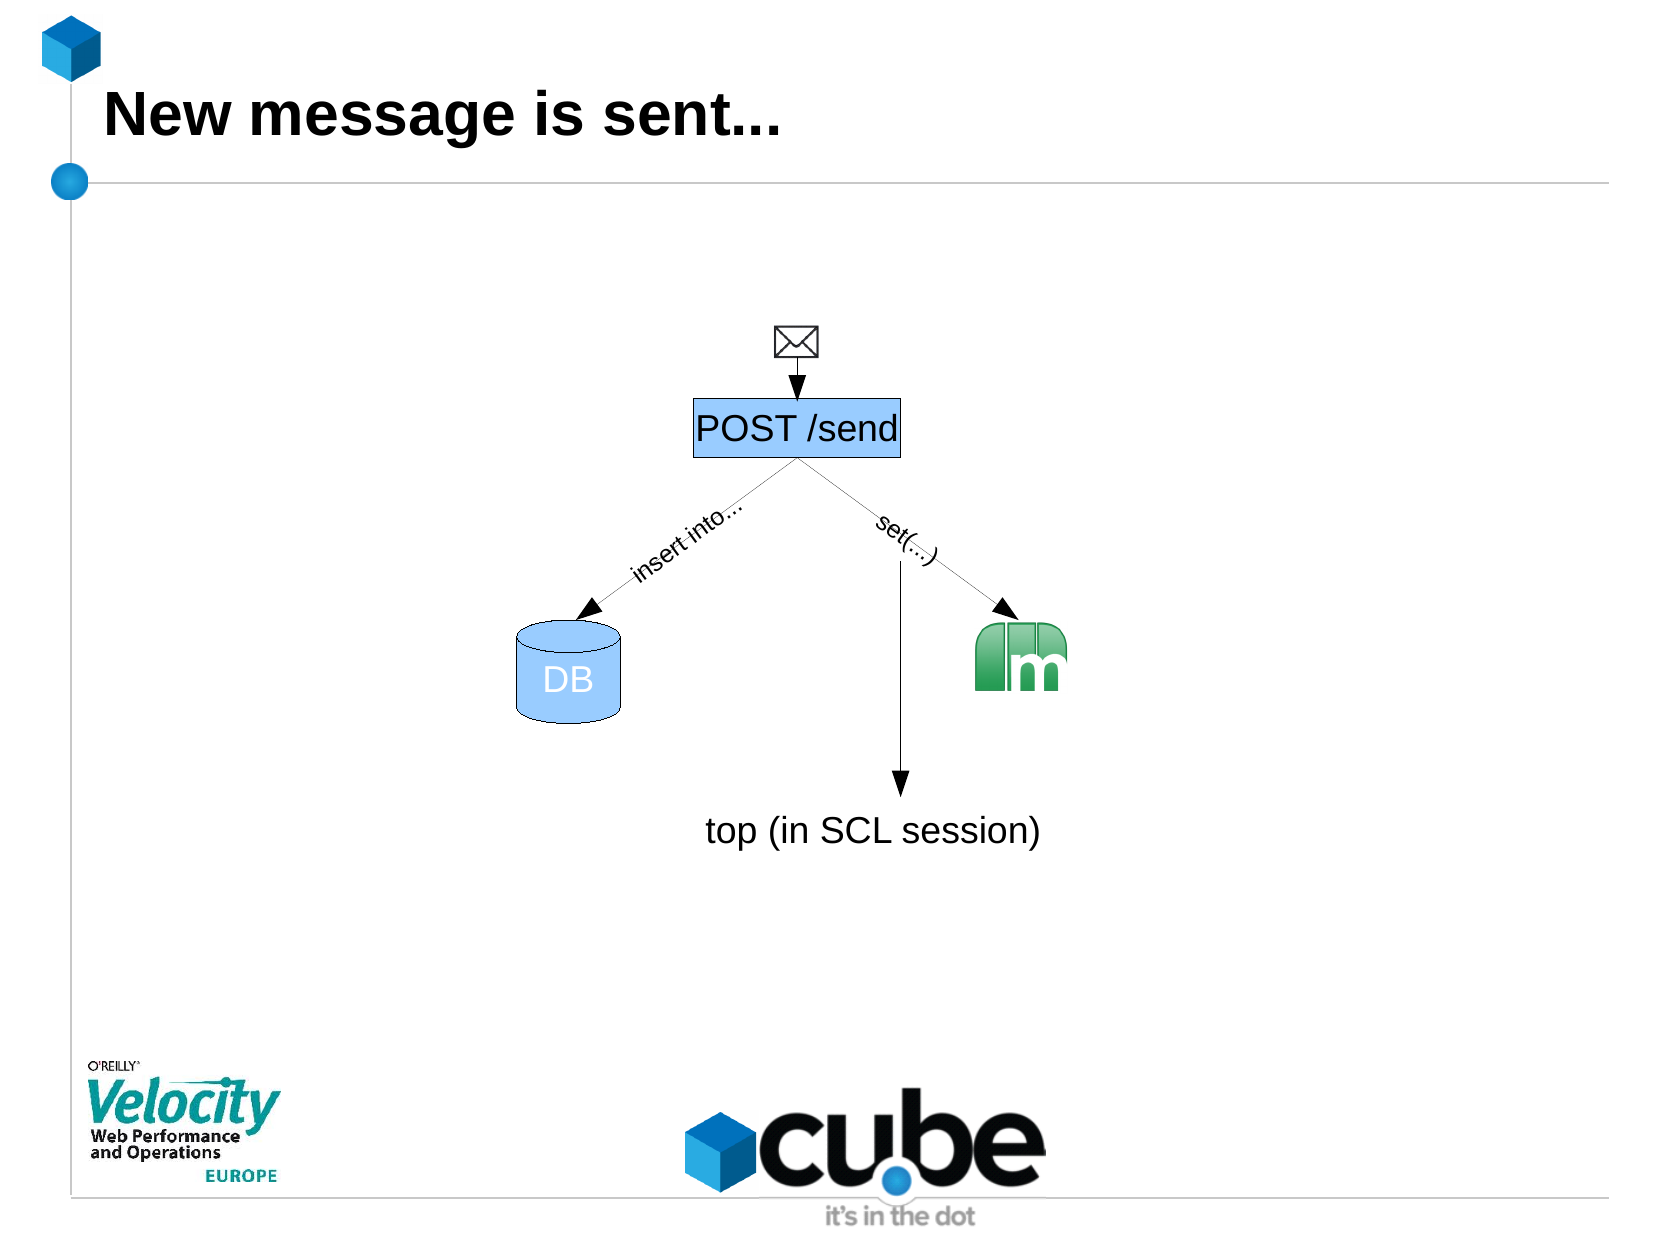

# New message is sent...
POST /send
insert into...
set(...)
DB
top (in SCL session)